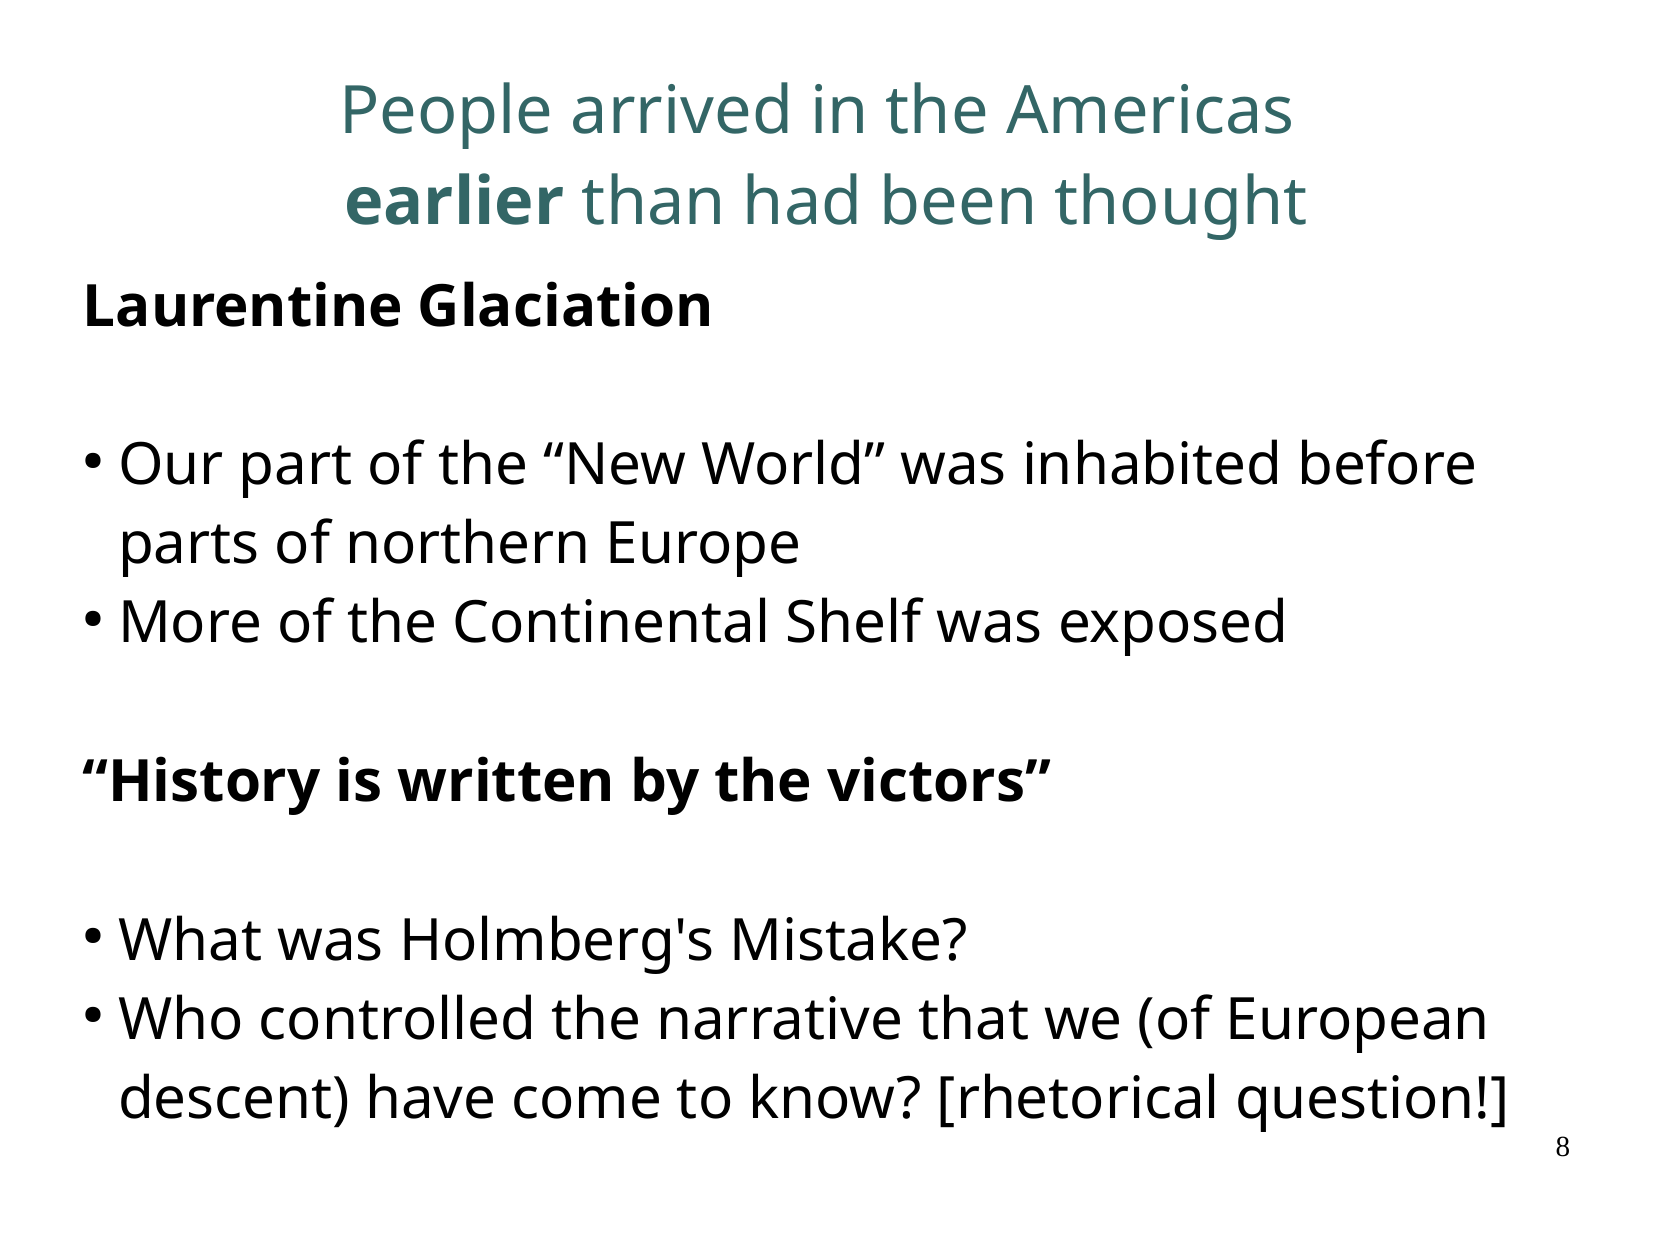

# People arrived in the Americas earlier than had been thought
Laurentine Glaciation
Our part of the “New World” was inhabited before parts of northern Europe
More of the Continental Shelf was exposed
“History is written by the victors”
What was Holmberg's Mistake?
Who controlled the narrative that we (of European descent) have come to know? [rhetorical question!]
8